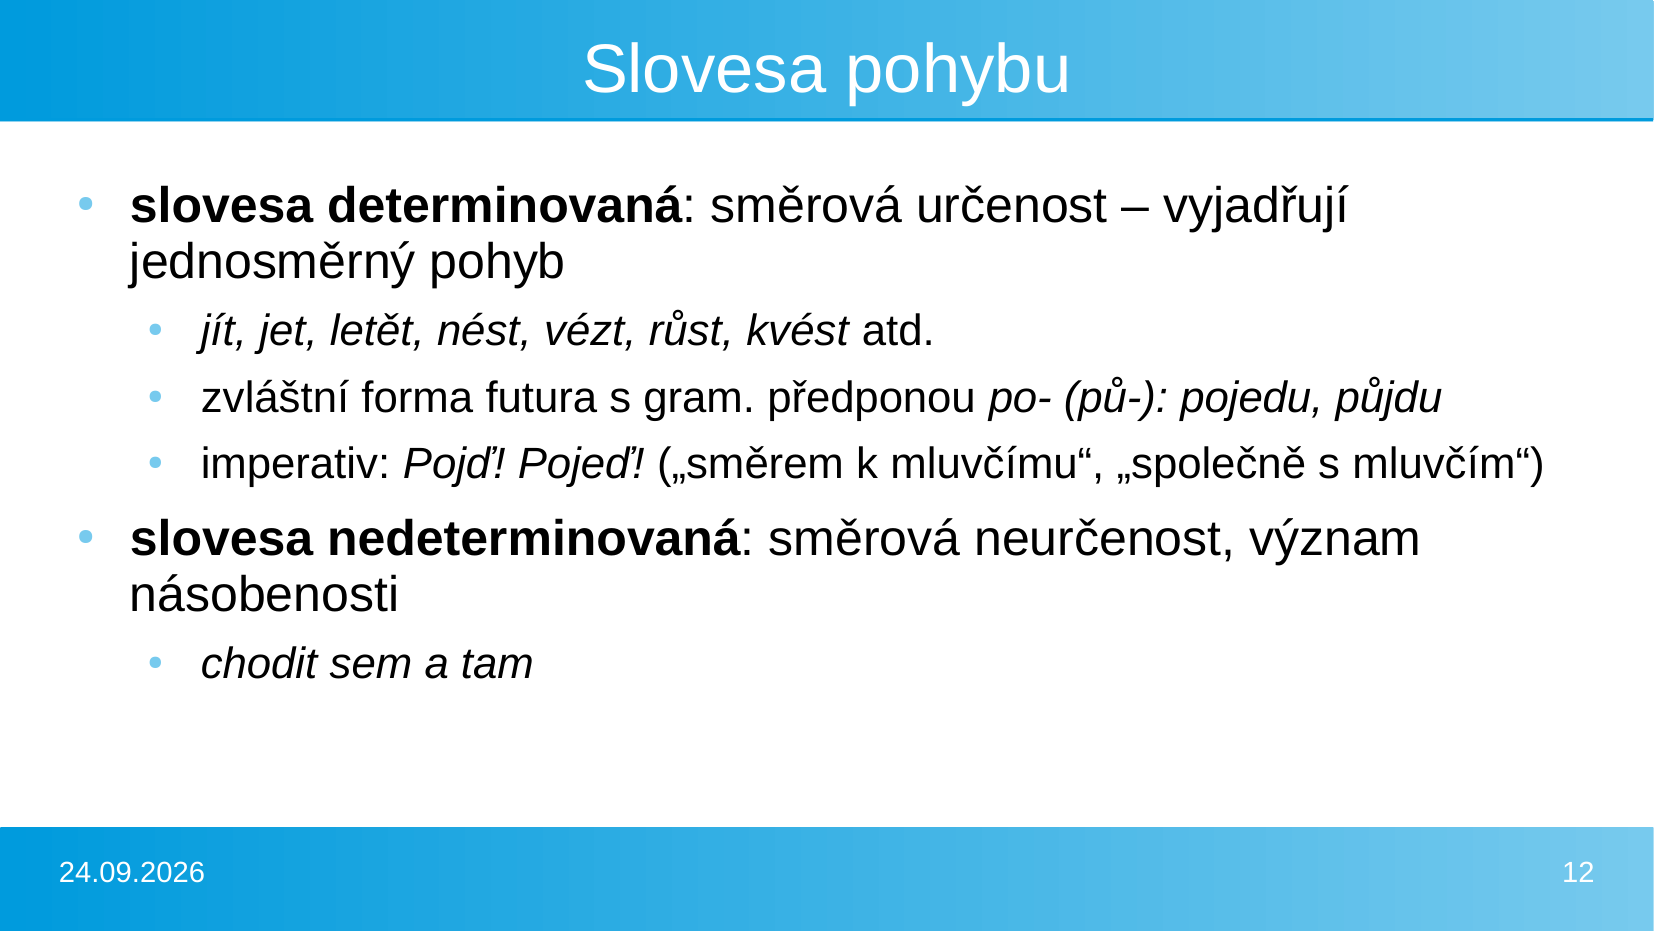

# Slovesa pohybu
slovesa determinovaná: směrová určenost – vyjadřují jednosměrný pohyb
jít, jet, letět, nést, vézt, růst, kvést atd.
zvláštní forma futura s gram. předponou po- (pů-): pojedu, půjdu
imperativ: Pojď! Pojeď! („směrem k mluvčímu“, „společně s mluvčím“)
slovesa nedeterminovaná: směrová neurčenost, význam násobenosti
chodit sem a tam
12